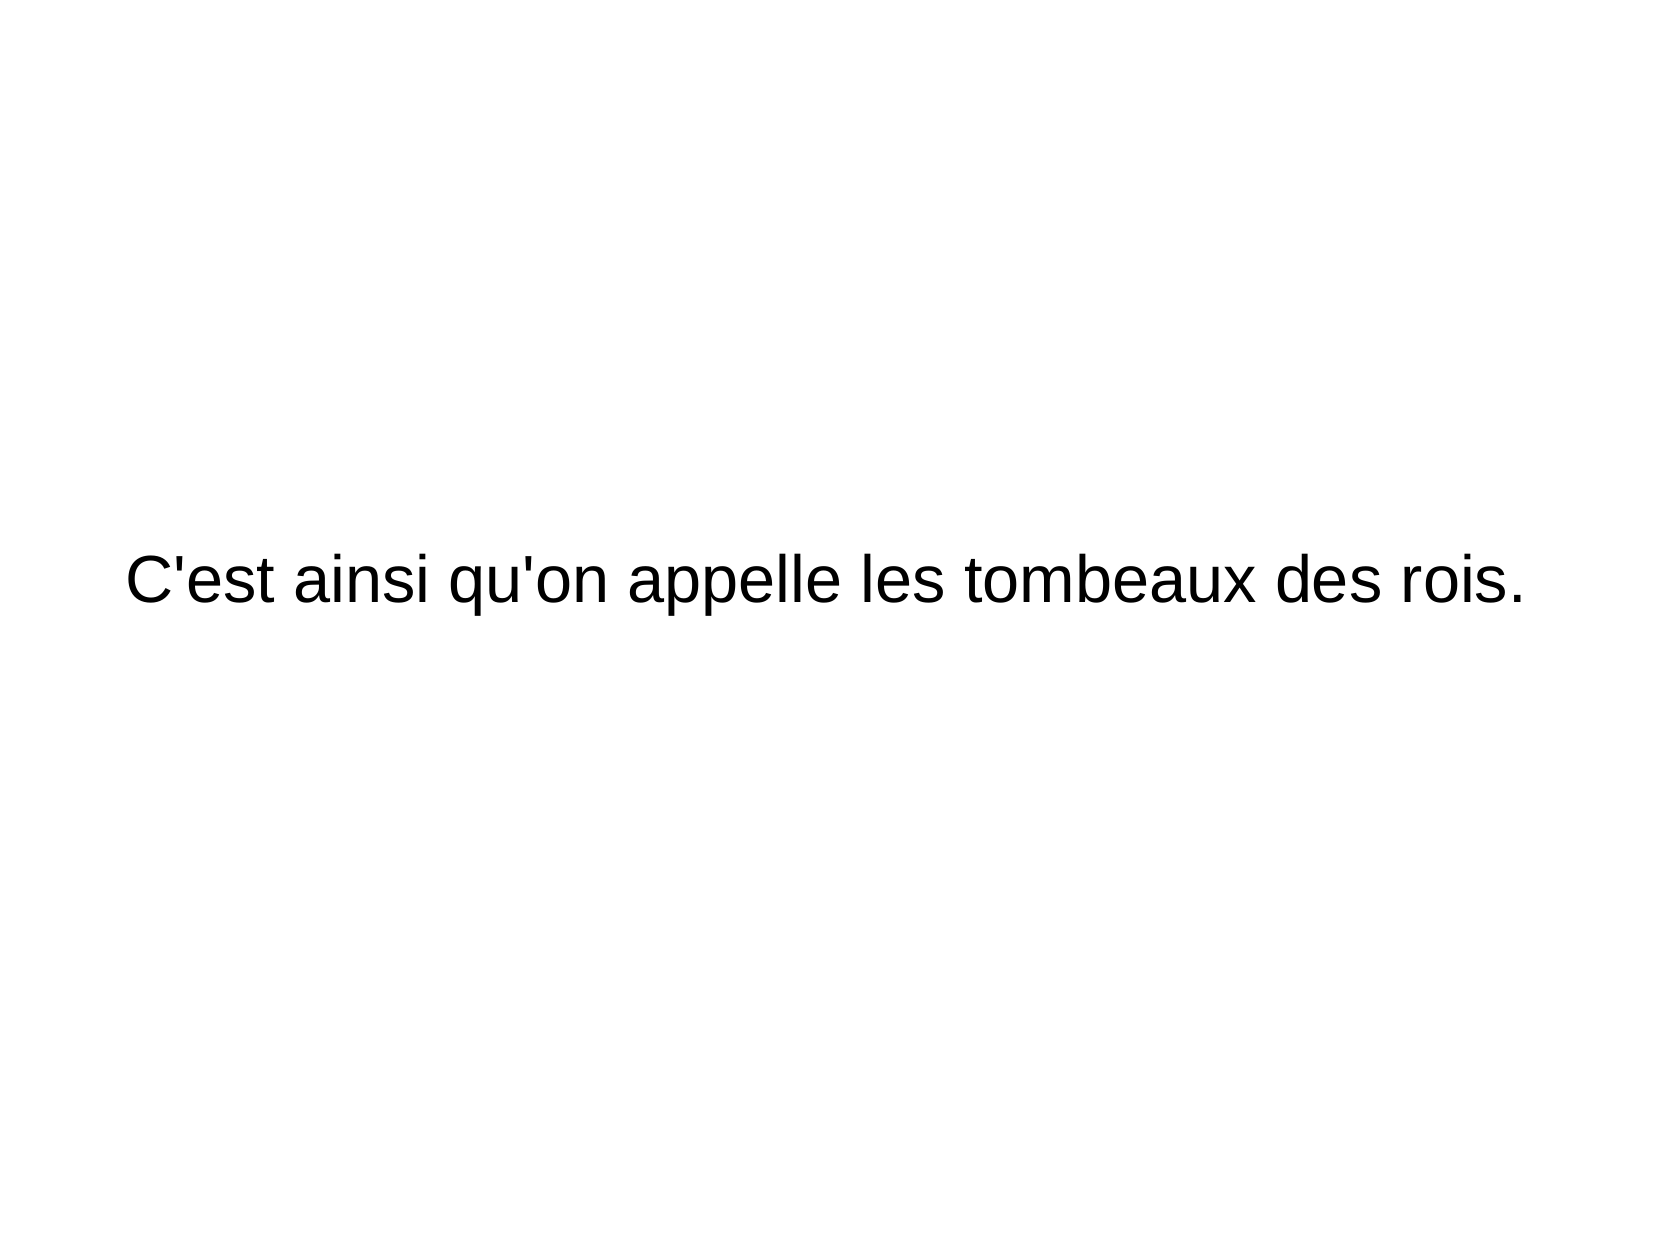

# C'est ainsi qu'on appelle les tombeaux des rois.